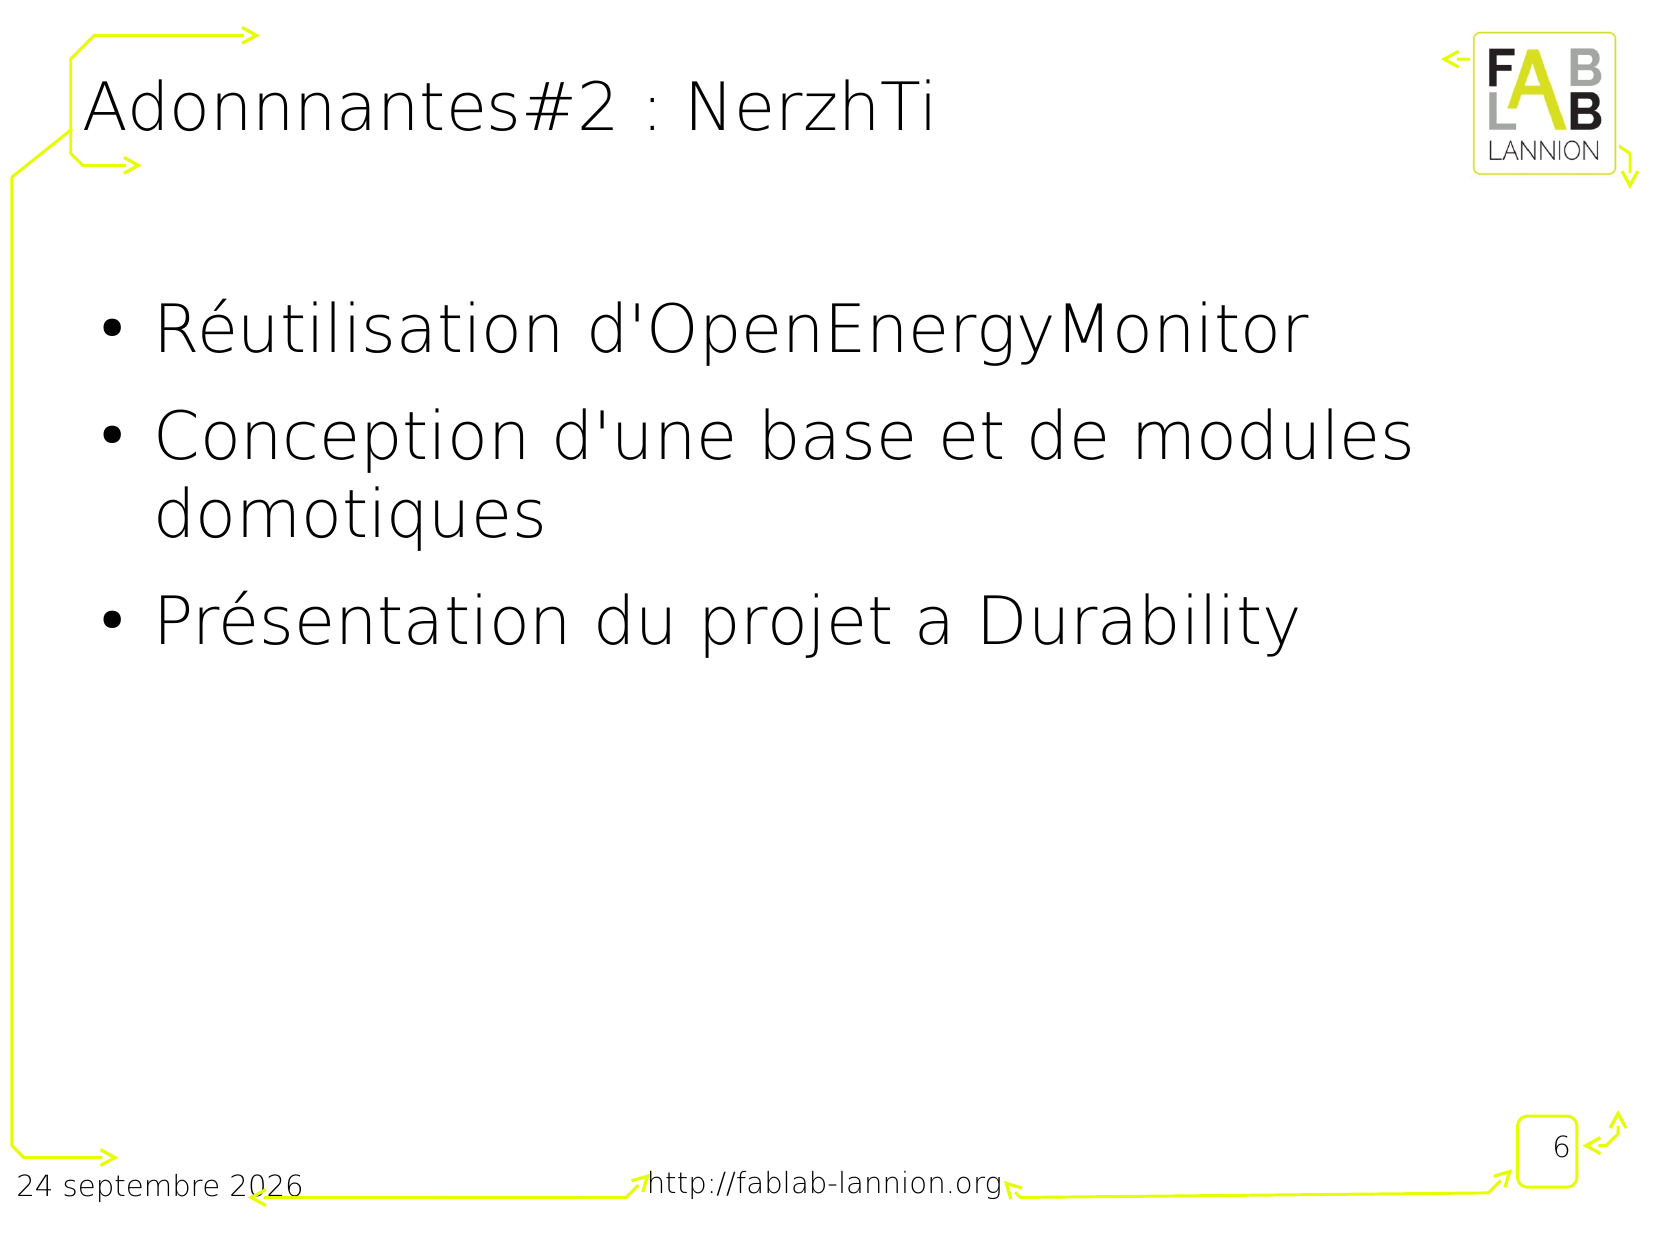

# Adonnnantes#2 : NerzhTi
Réutilisation d'OpenEnergyMonitor
Conception d'une base et de modules domotiques
Présentation du projet a Durability
6